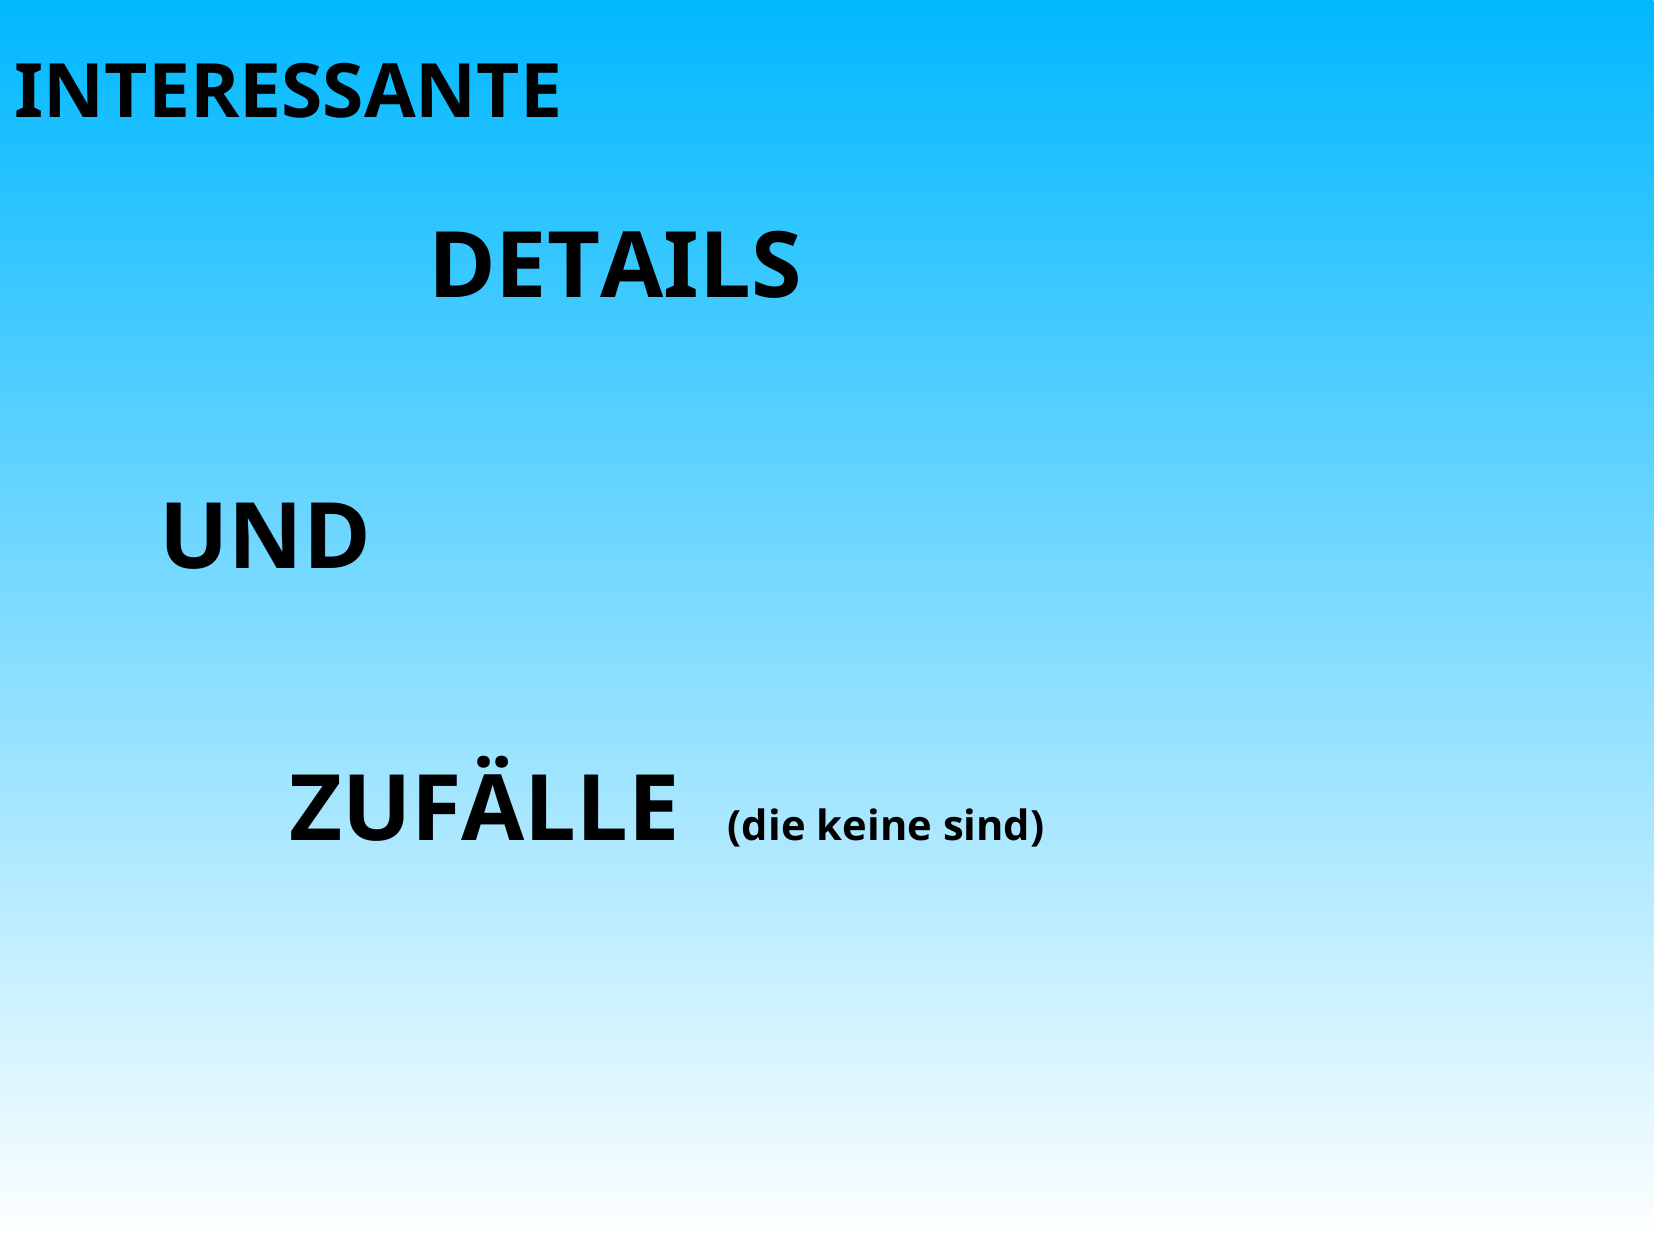

INTERESSANTE
DETAILS
UND
ZUFÄLLE (die keine sind)